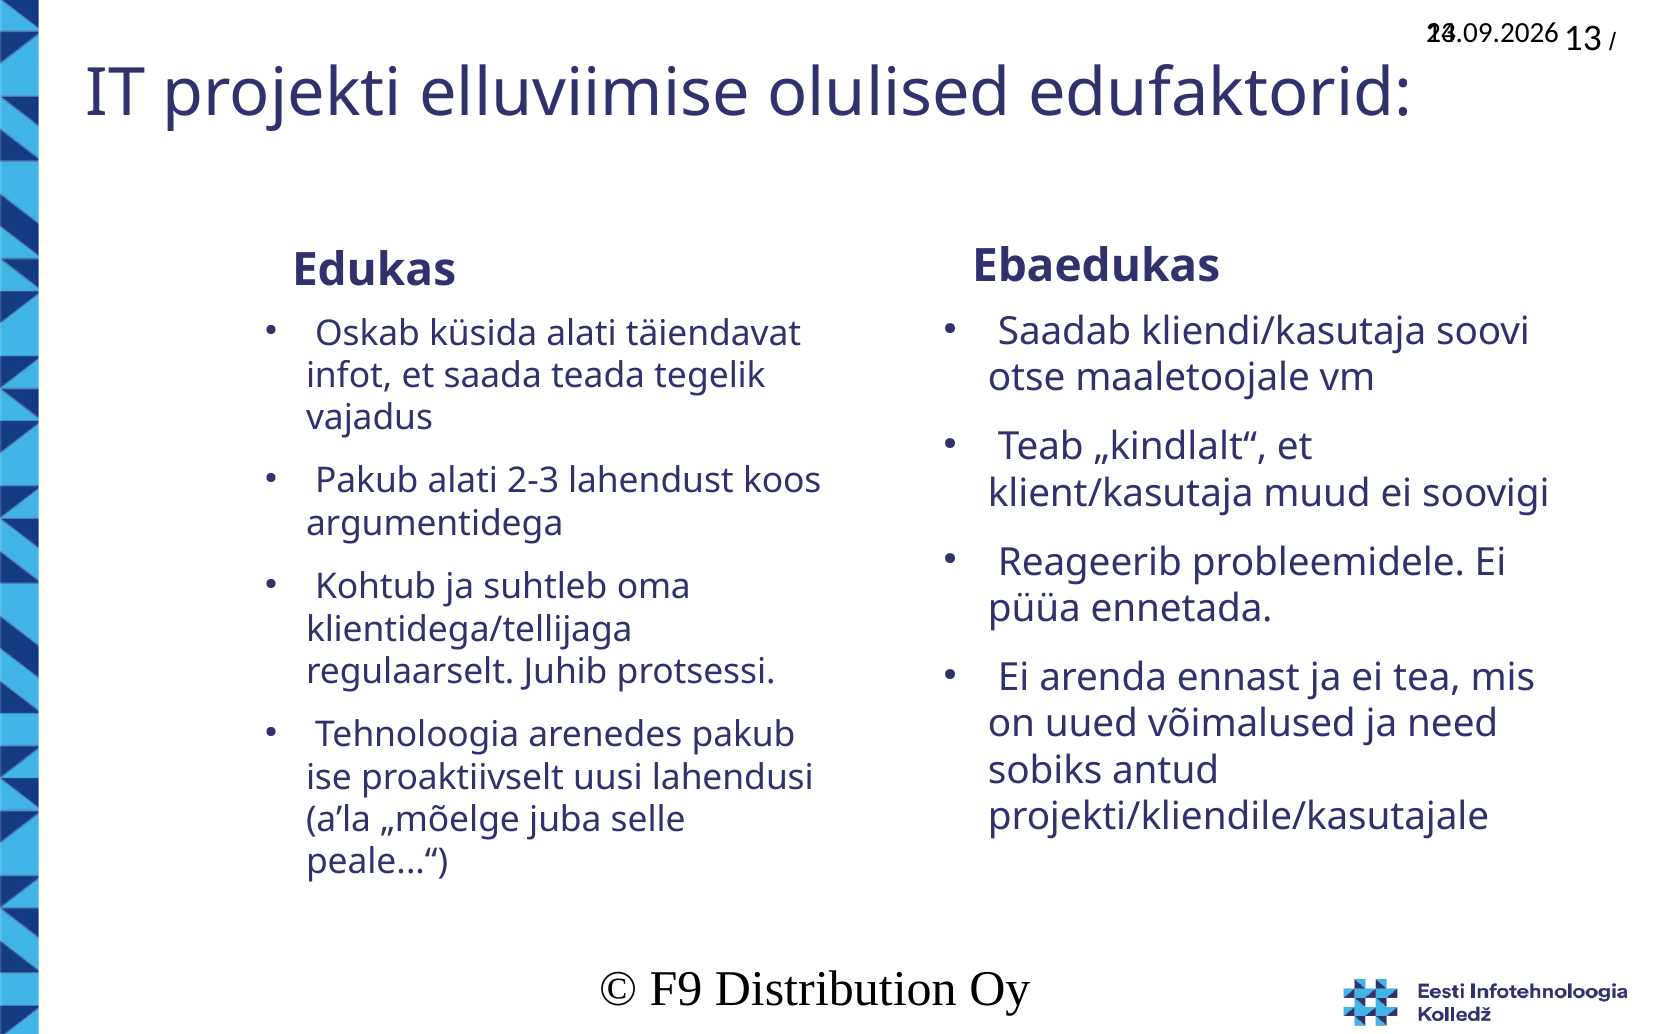

# IT projekti elluviimise olulised edufaktorid:
Ebaedukas
Edukas
 Saadab kliendi/kasutaja soovi otse maaletoojale vm
 Teab „kindlalt“, et klient/kasutaja muud ei soovigi
 Reageerib probleemidele. Ei püüa ennetada.
 Ei arenda ennast ja ei tea, mis on uued võimalused ja need sobiks antud projekti/kliendile/kasutajale
 Oskab küsida alati täiendavat infot, et saada teada tegelik vajadus
 Pakub alati 2-3 lahendust koos argumentidega
 Kohtub ja suhtleb oma klientidega/tellijaga regulaarselt. Juhib protsessi.
 Tehnoloogia arenedes pakub ise proaktiivselt uusi lahendusi (a’la „mõelge juba selle peale...“)
© F9 Distribution Oy